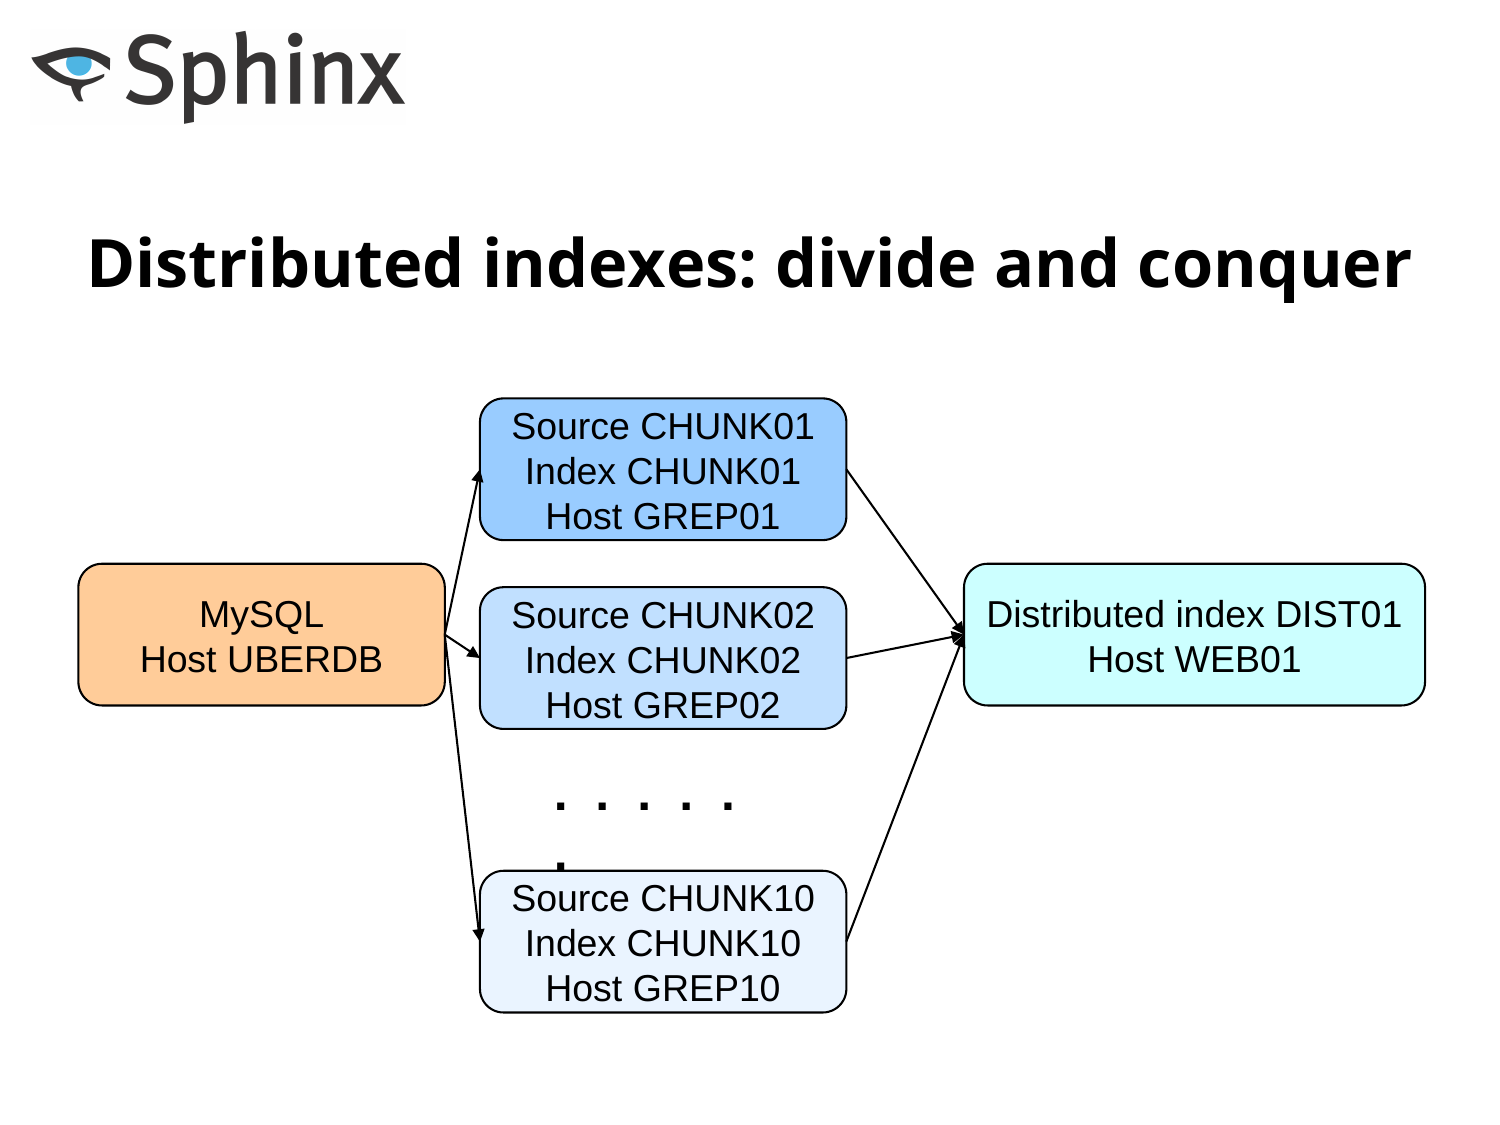

# Distributed indexes: divide and conquer
Source CHUNK01
Index CHUNK01
Host GREP01
MySQL
Host UBERDB
Distributed index DIST01
Host WEB01
Source CHUNK02
Index CHUNK02
Host GREP02
. . . . . .
Source CHUNK10
Index CHUNK10
Host GREP10